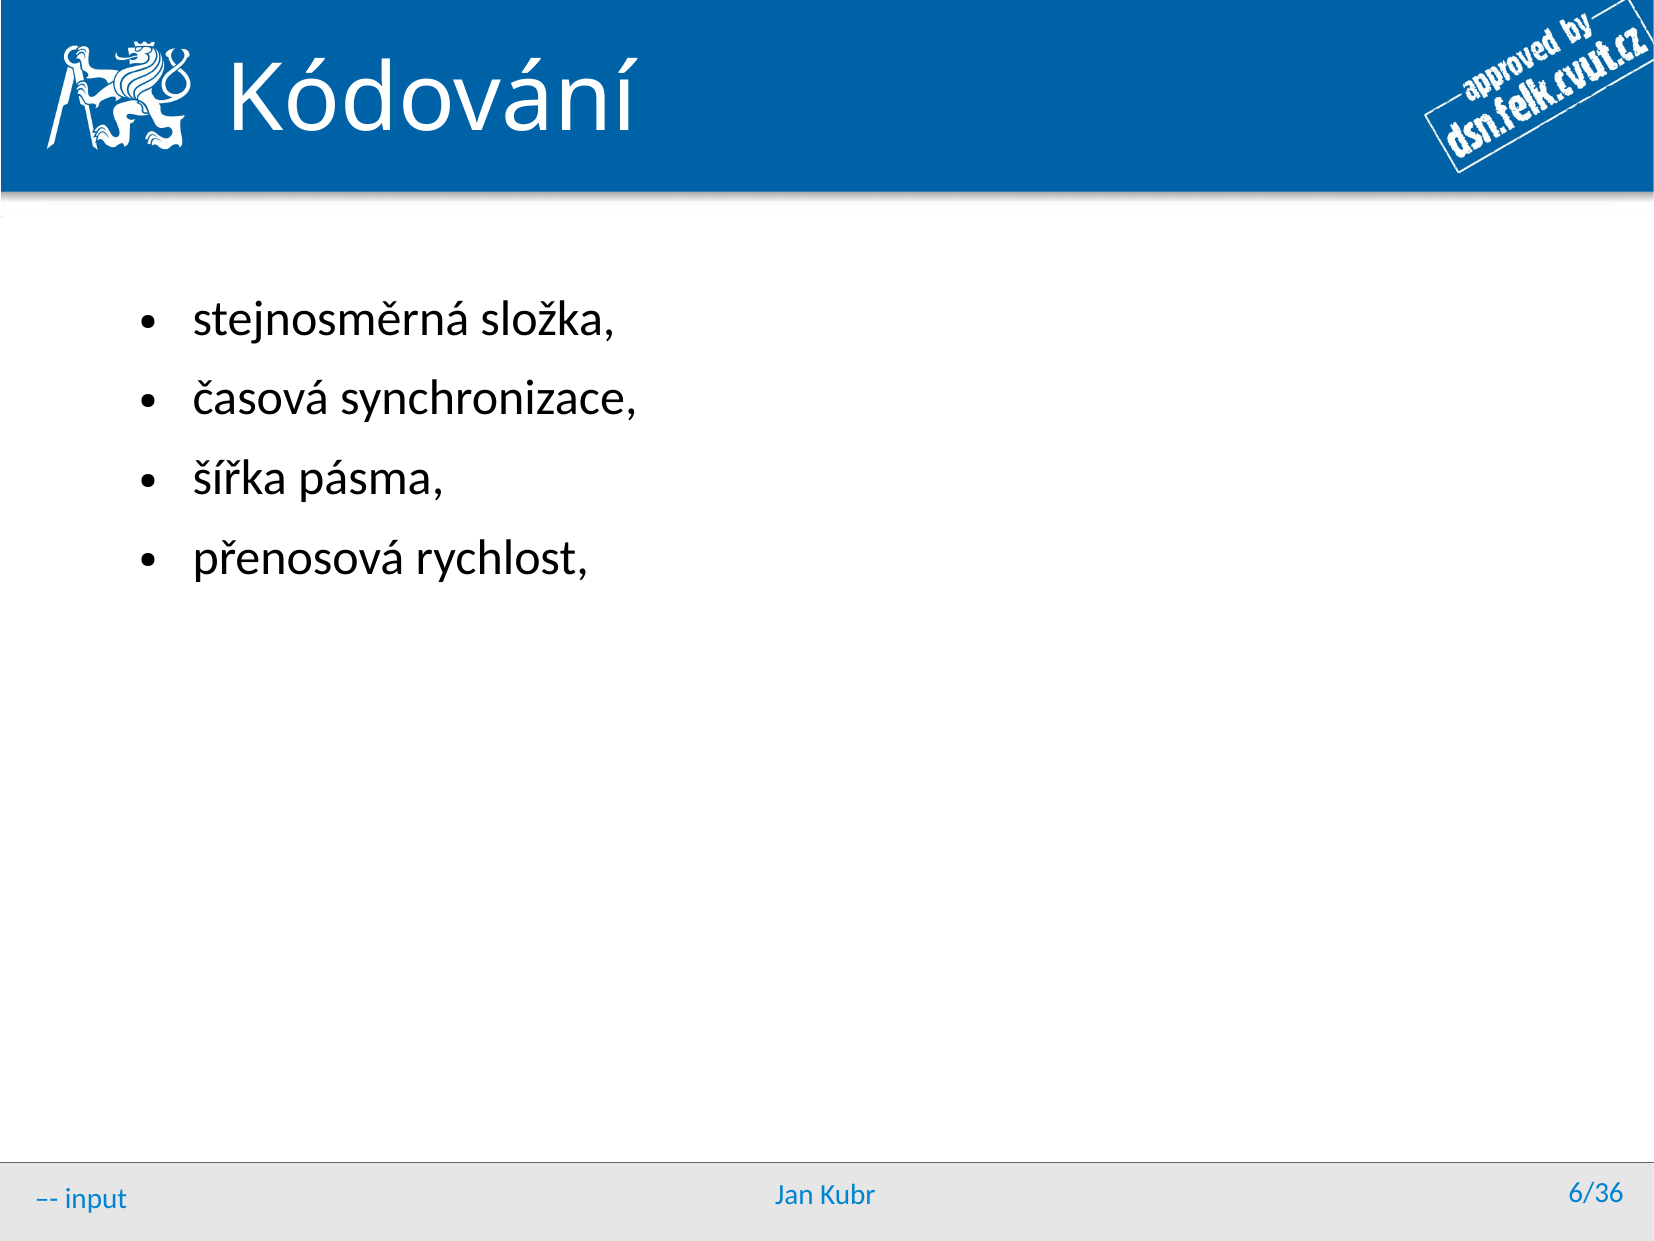

# Kódování
stejnosměrná složka,
časová synchronizace,
šířka pásma,
přenosová rychlost,
6
Jan Kubr
02/2006